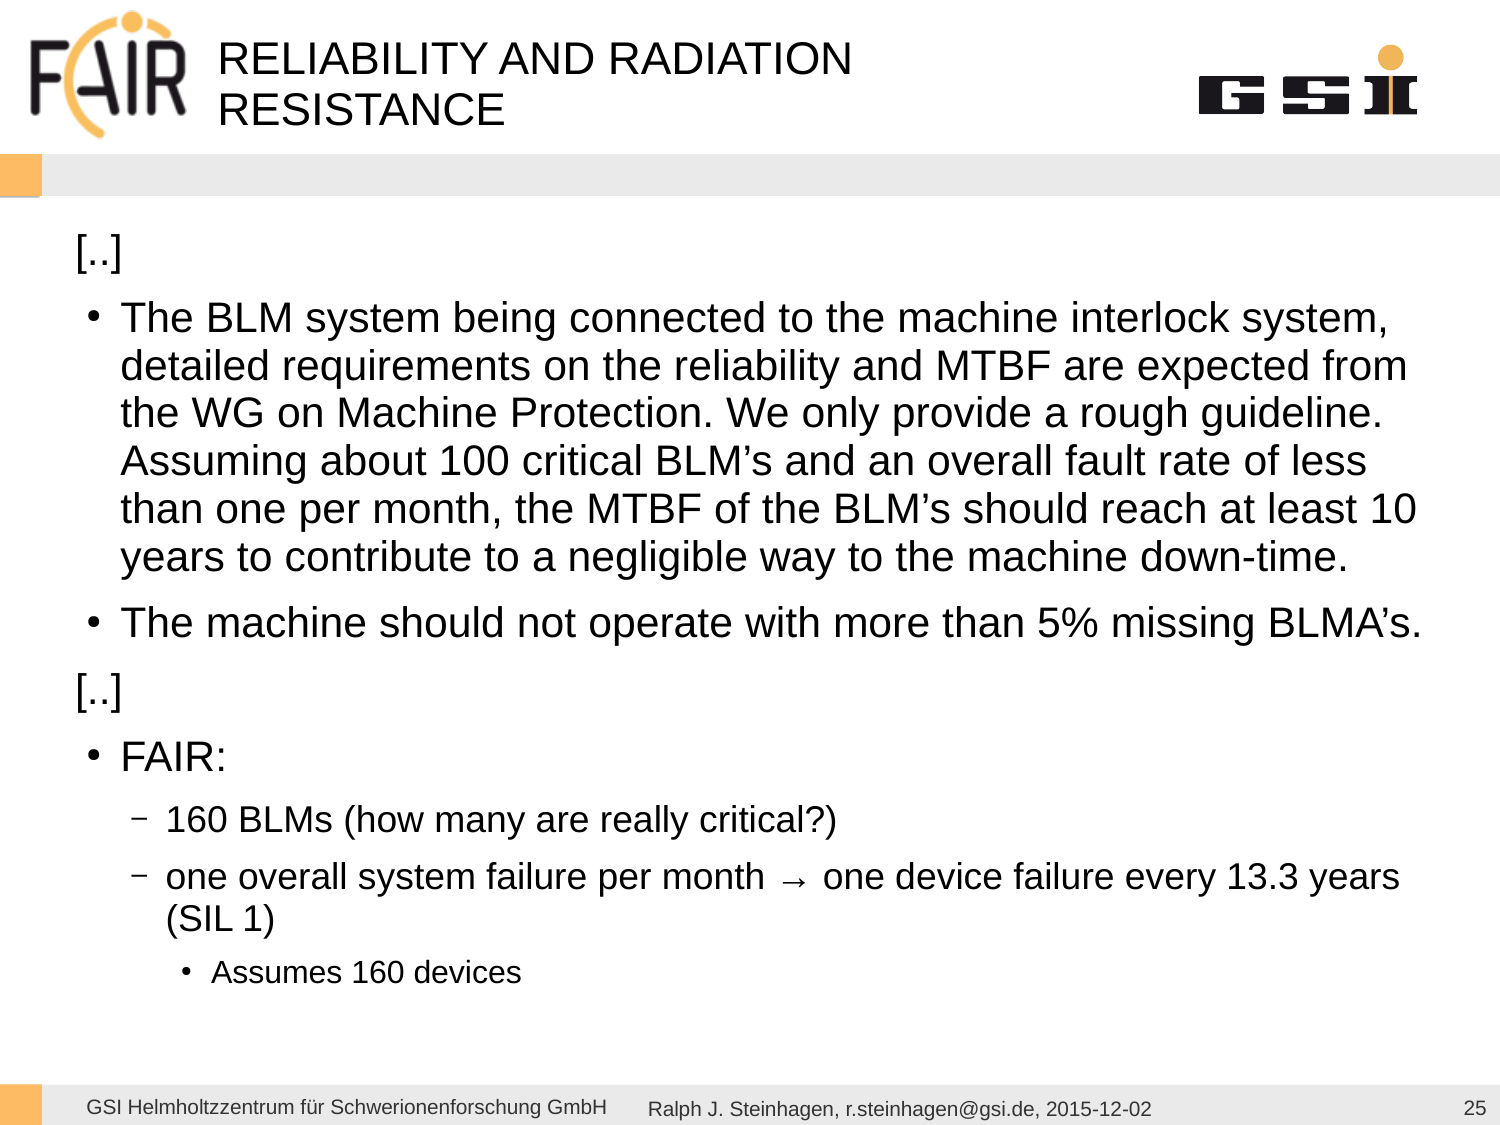

# RELIABILITY AND RADIATION RESISTANCE
[..]
The BLM system being connected to the machine interlock system, detailed requirements on the reliability and MTBF are expected from the WG on Machine Protection. We only provide a rough guideline. Assuming about 100 critical BLM’s and an overall fault rate of less than one per month, the MTBF of the BLM’s should reach at least 10 years to contribute to a negligible way to the machine down-time.
The machine should not operate with more than 5% missing BLMA’s.
[..]
FAIR:
160 BLMs (how many are really critical?)
one overall system failure per month → one device failure every 13.3 years (SIL 1)
Assumes 160 devices